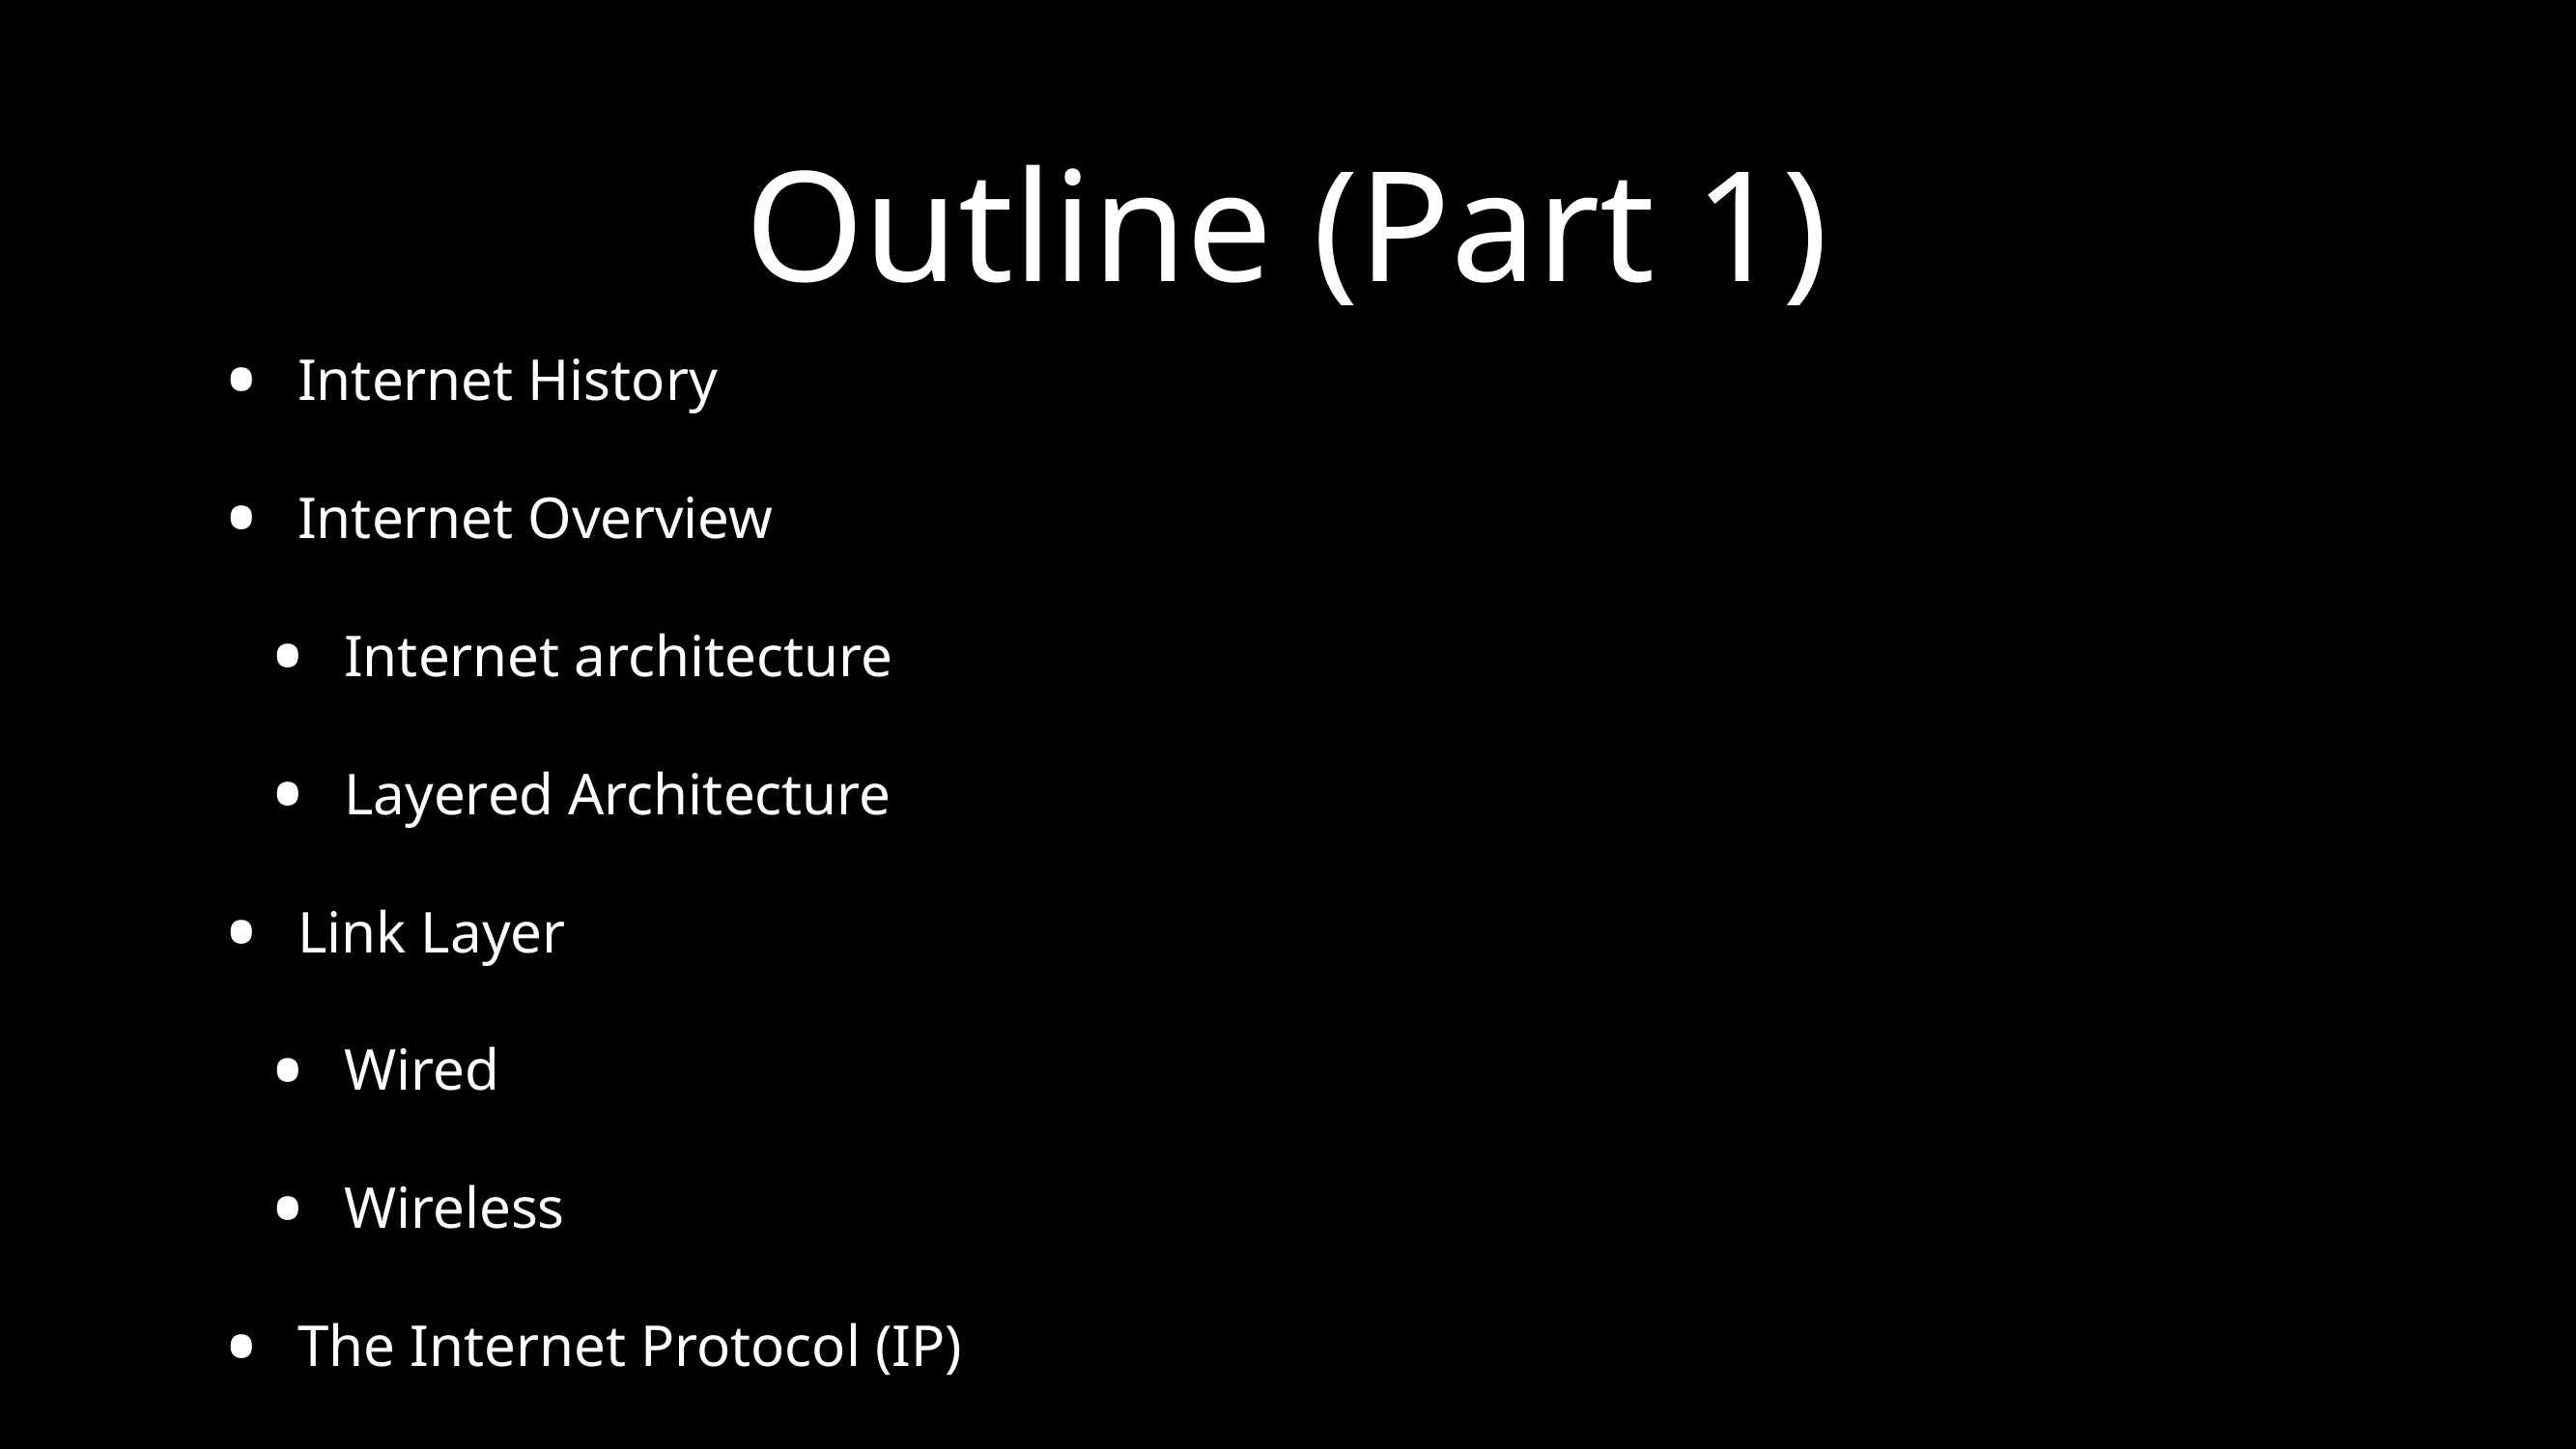

# Outline (Part 1)
Internet History
Internet Overview
Internet architecture
Layered Architecture
Link Layer
Wired
Wireless
The Internet Protocol (IP)
Domain Name System (DNS)
Transmission Control Protocol (TCP)
The Application Layer
Application Ports